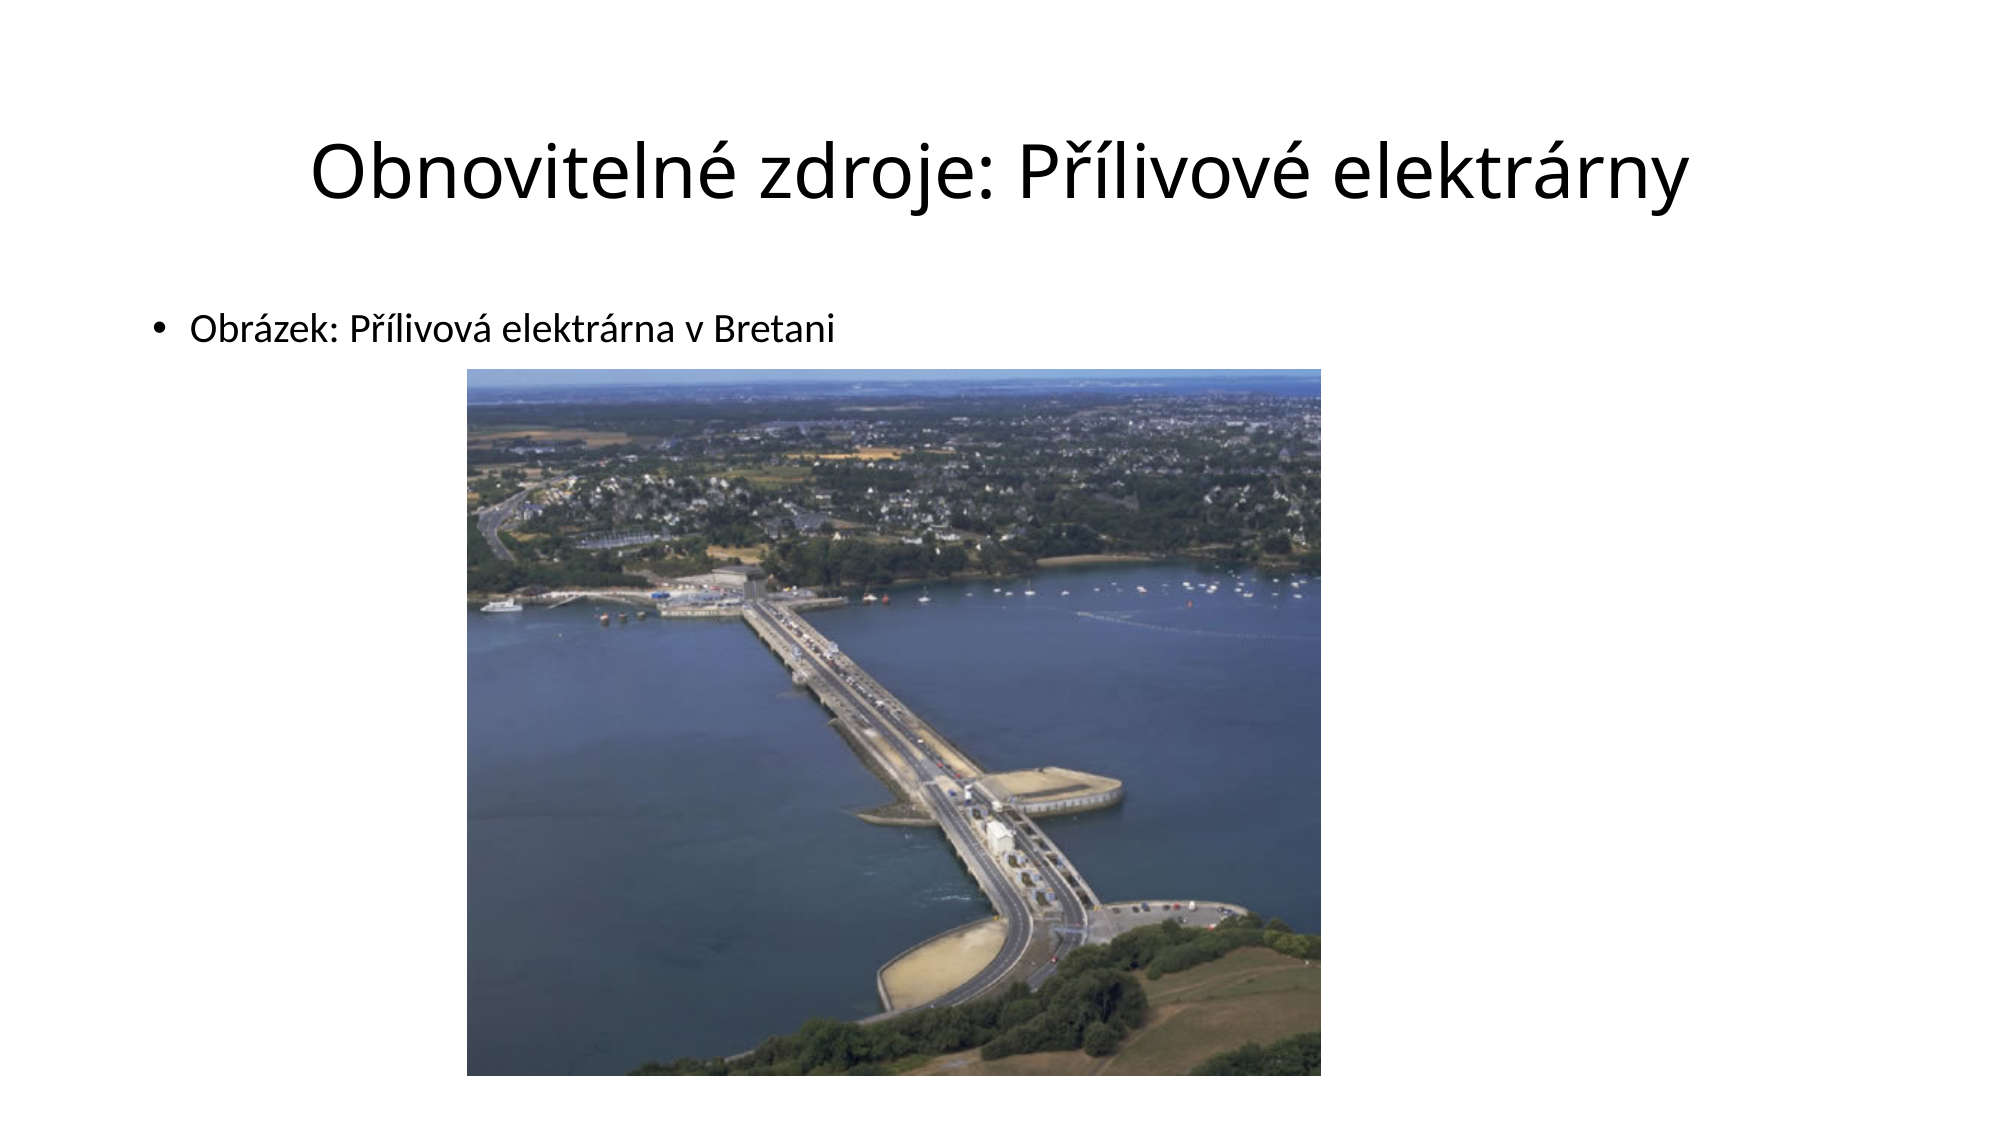

# Obnovitelné zdroje: Přílivové elektrárny
Obrázek: Přílivová elektrárna v Bretani